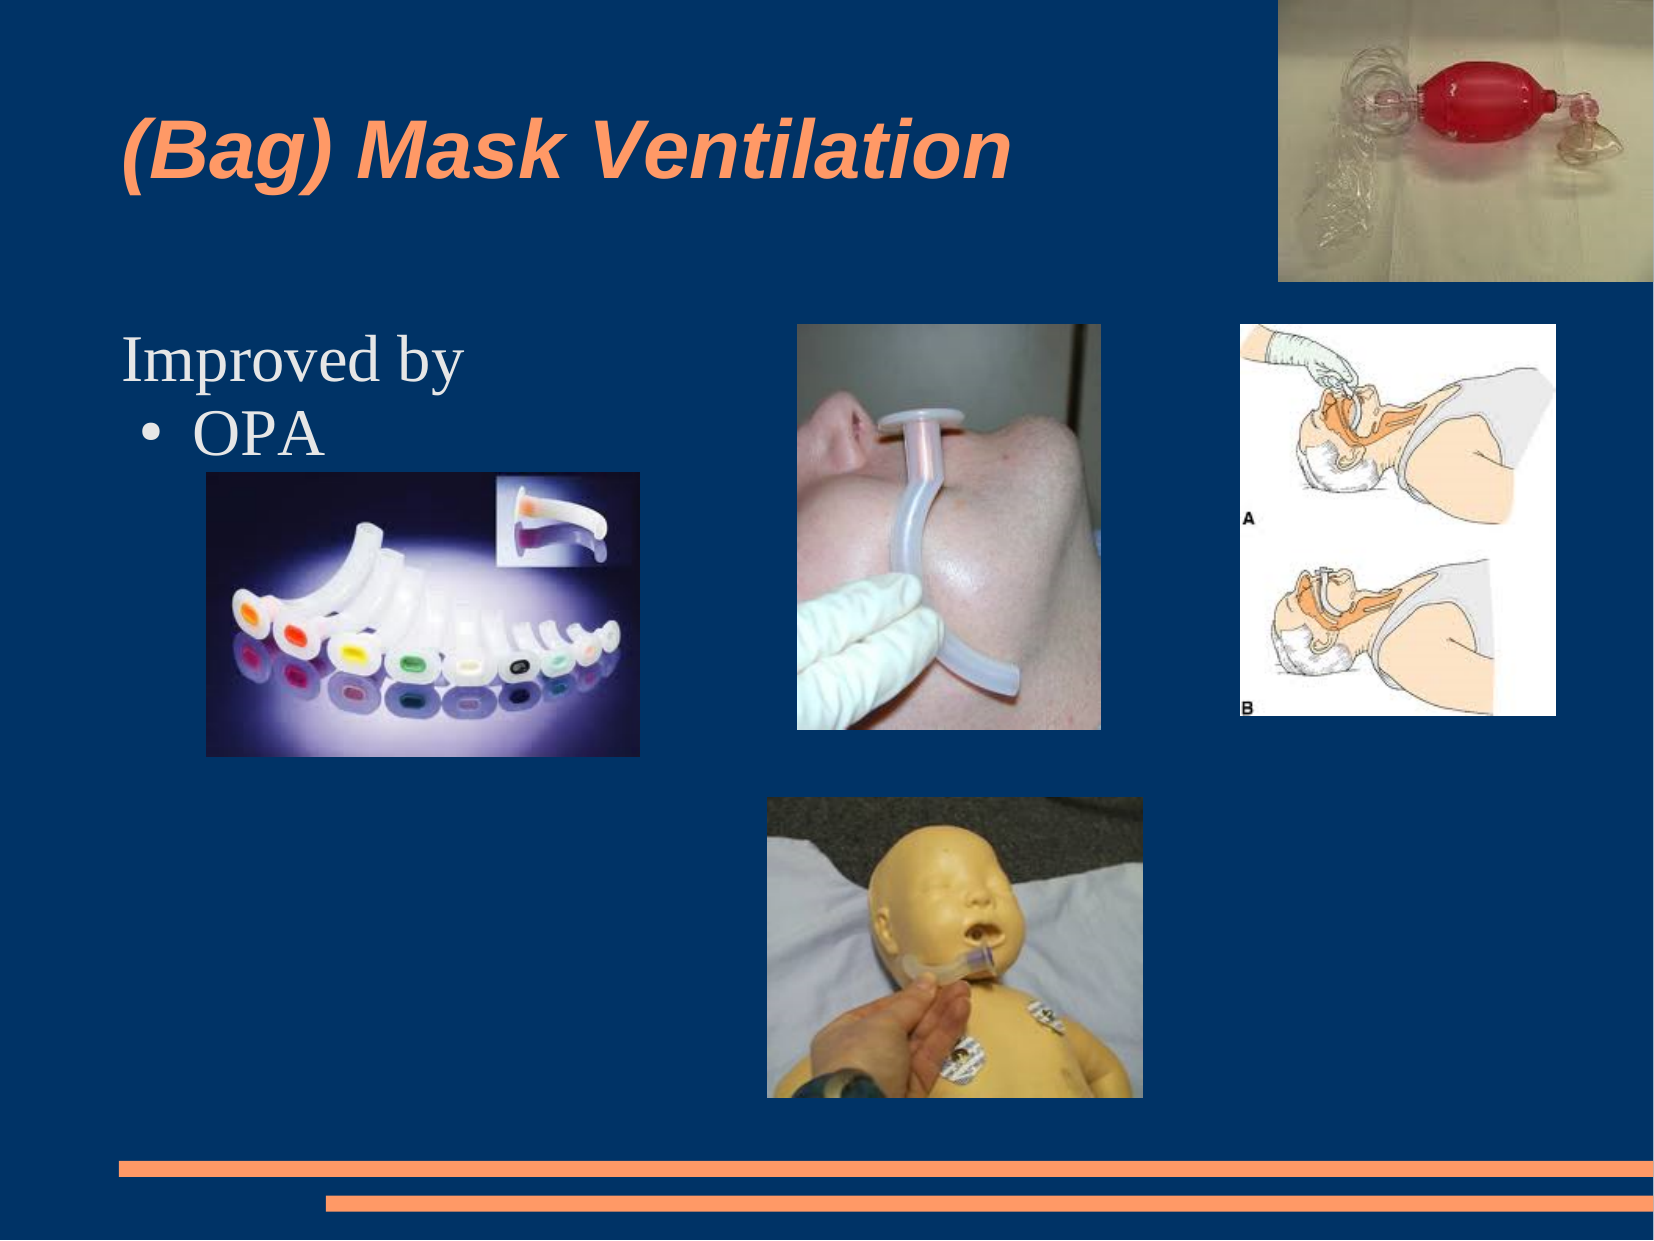

# (Bag) Mask Ventilation
Improved by
OPA